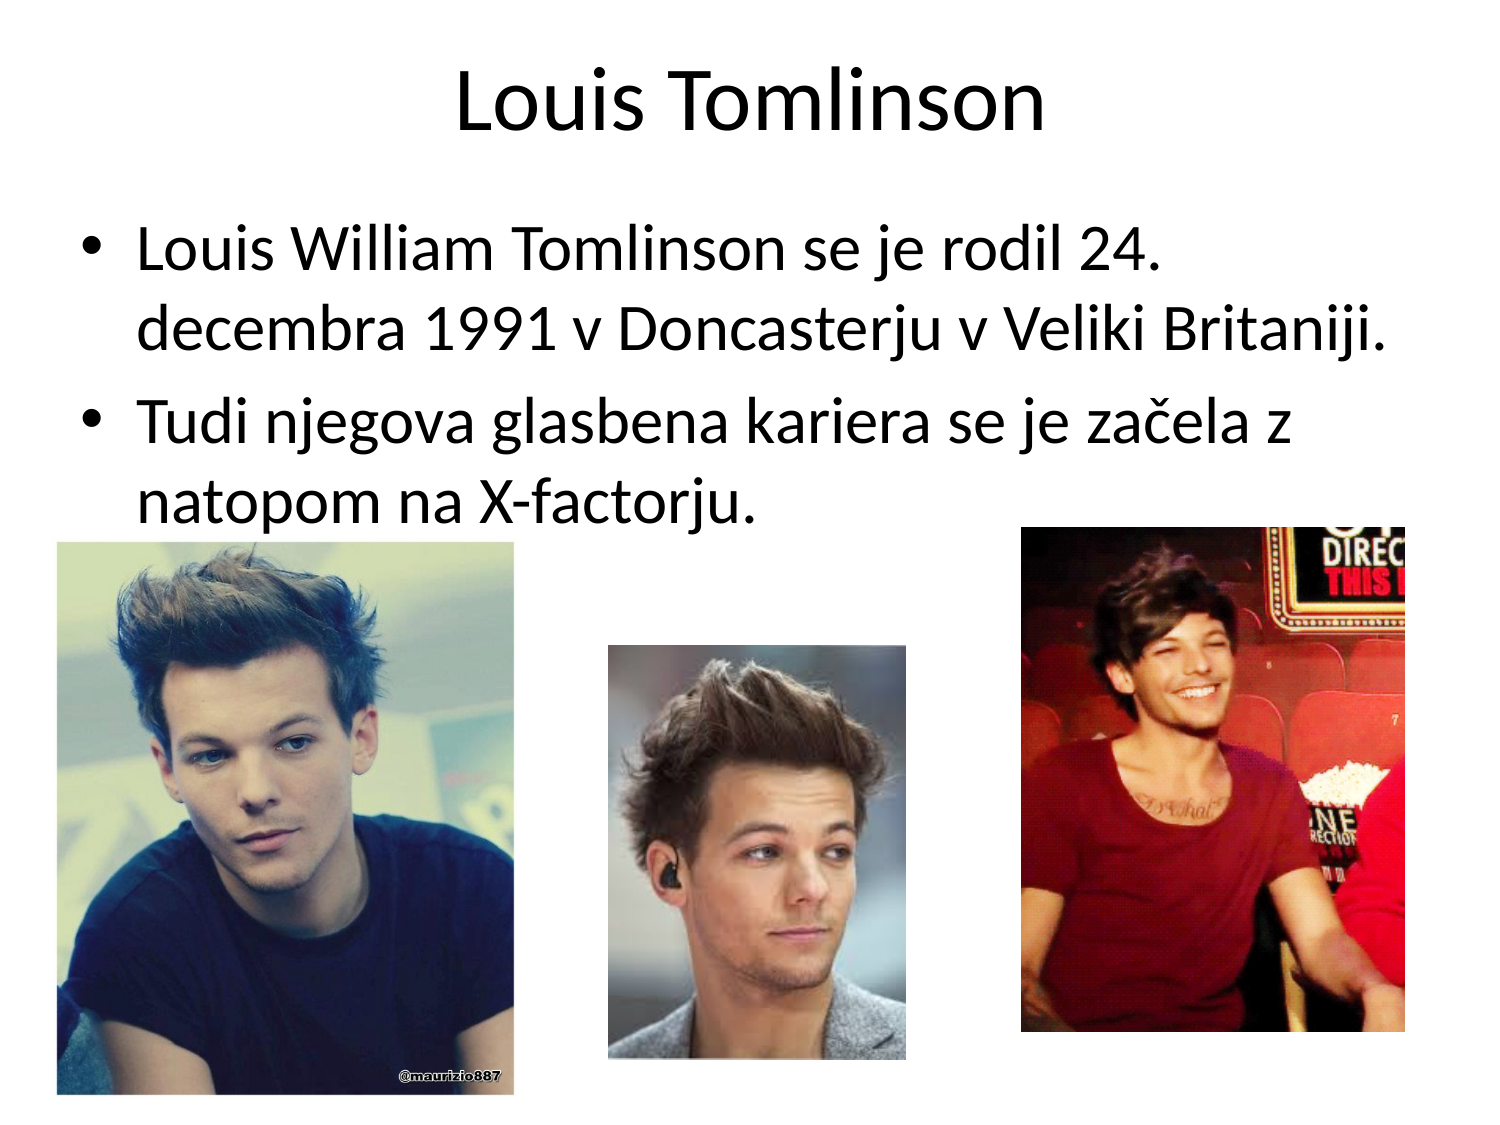

# Louis Tomlinson
Louis William Tomlinson se je rodil 24. decembra 1991 v Doncasterju v Veliki Britaniji.
Tudi njegova glasbena kariera se je začela z natopom na X-factorju.